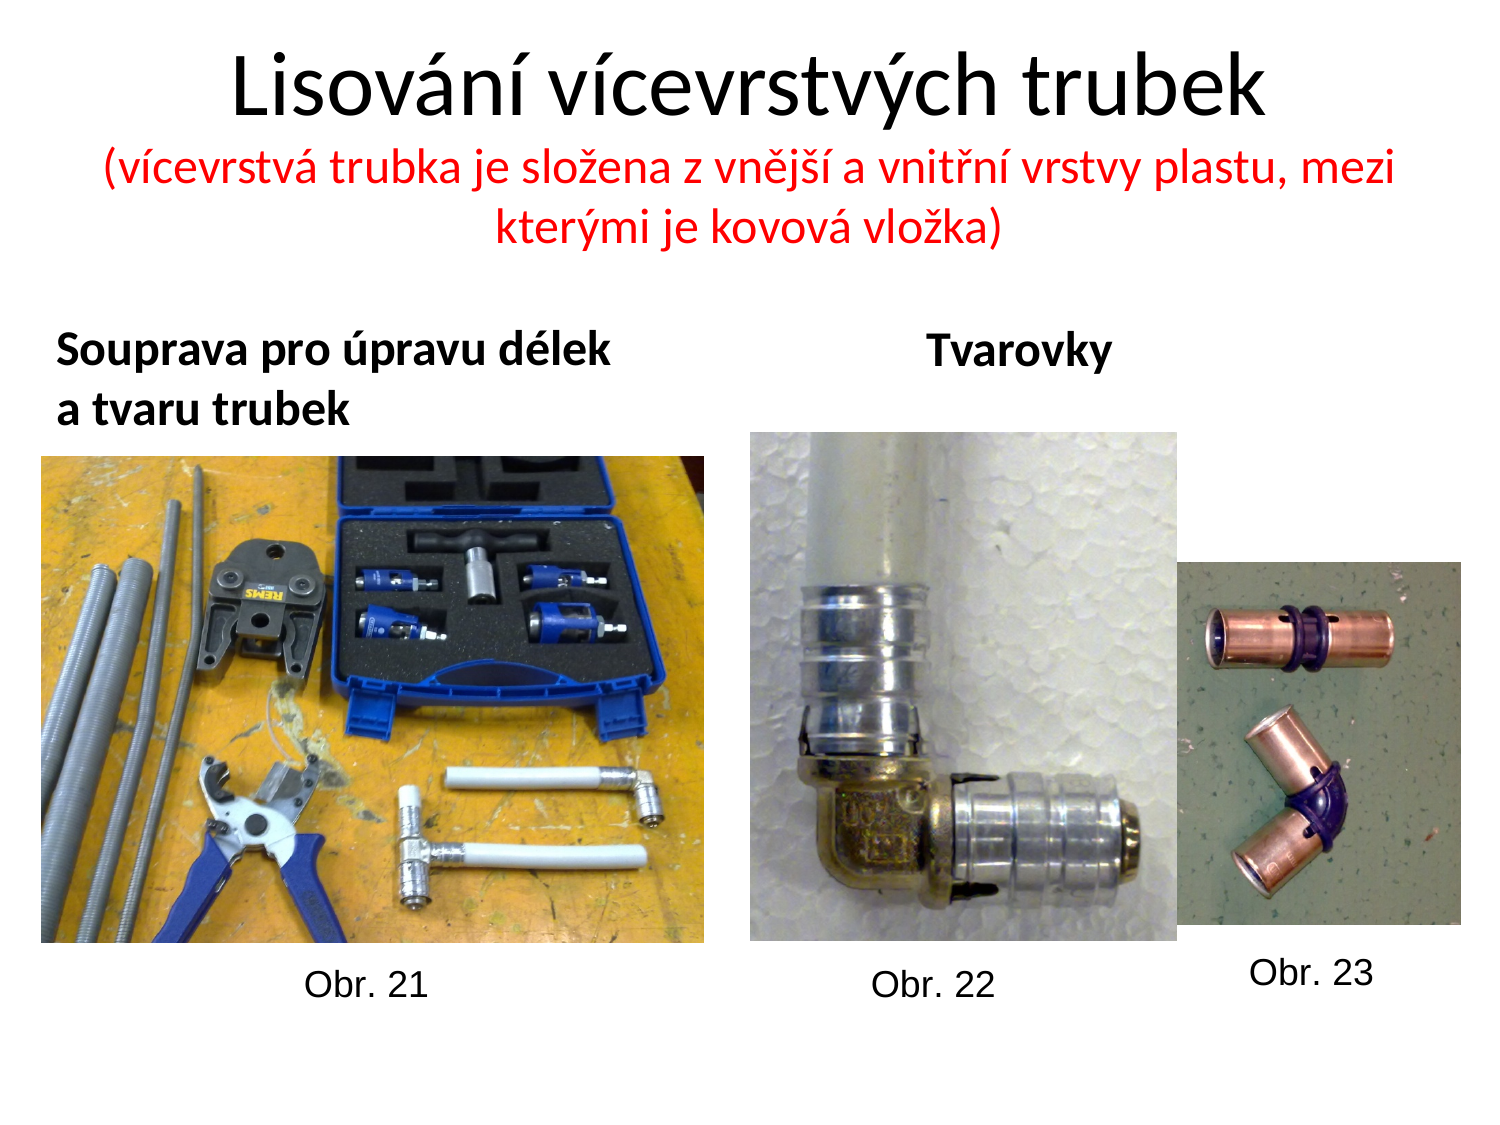

# Lisování vícevrstvých trubek (vícevrstvá trubka je složena z vnější a vnitřní vrstvy plastu, mezi kterými je kovová vložka)
	Tvarovky
Souprava pro úpravu délek
a tvaru trubek
Obr. 23
Obr. 21
Obr. 22